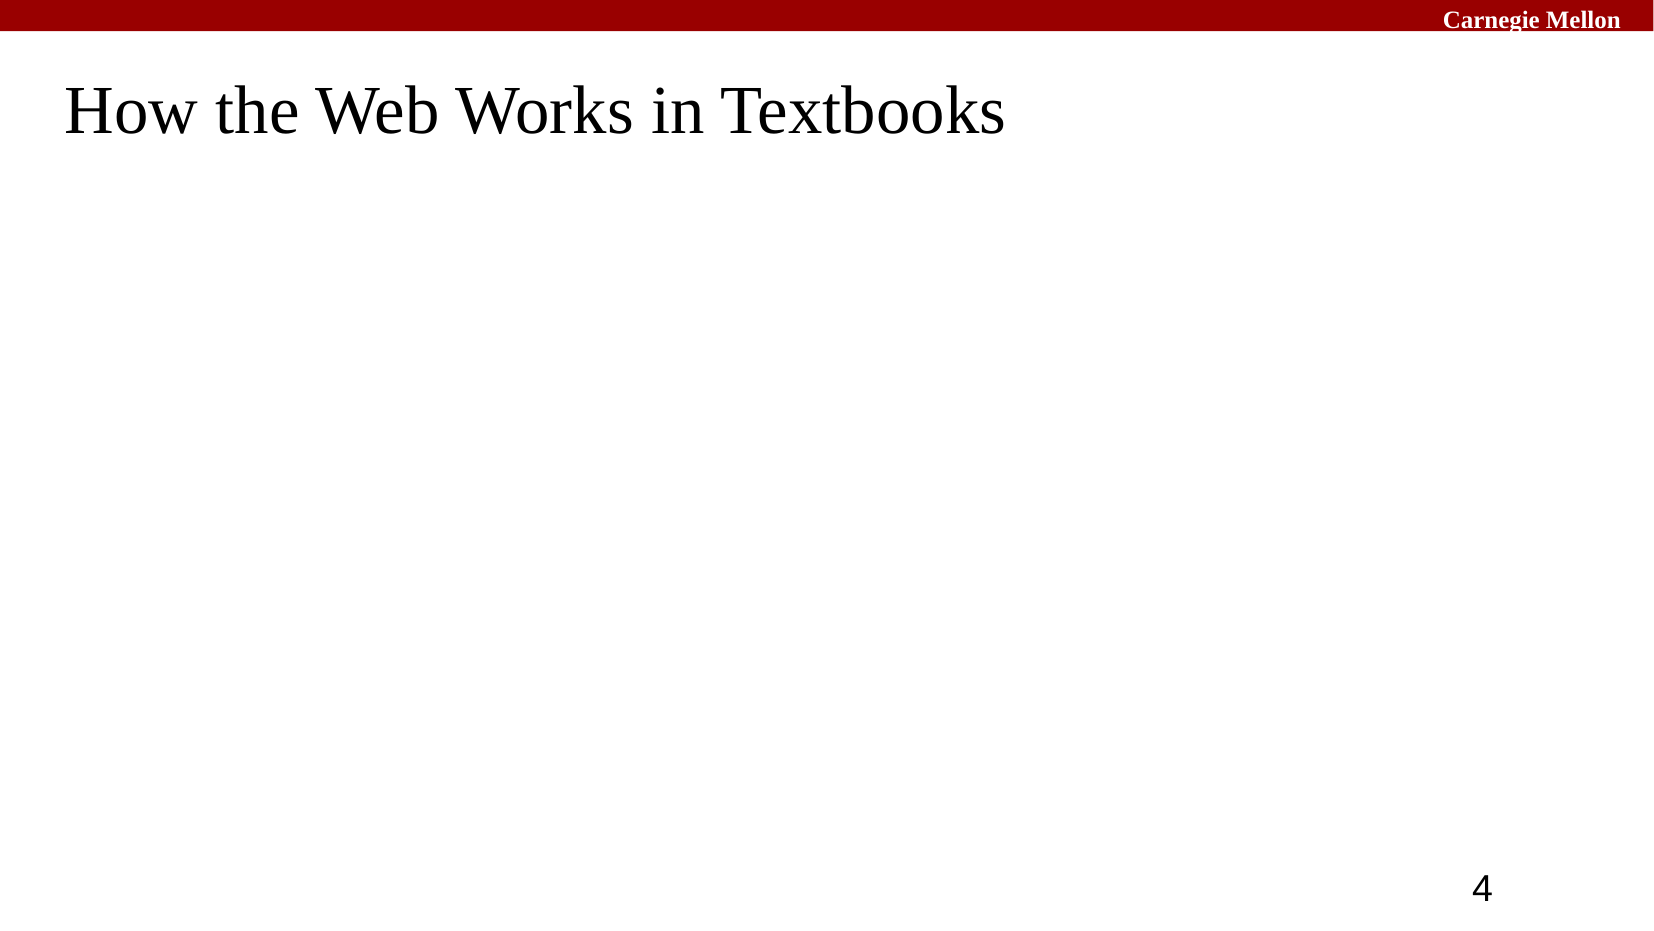

# How the Web Works in Textbooks